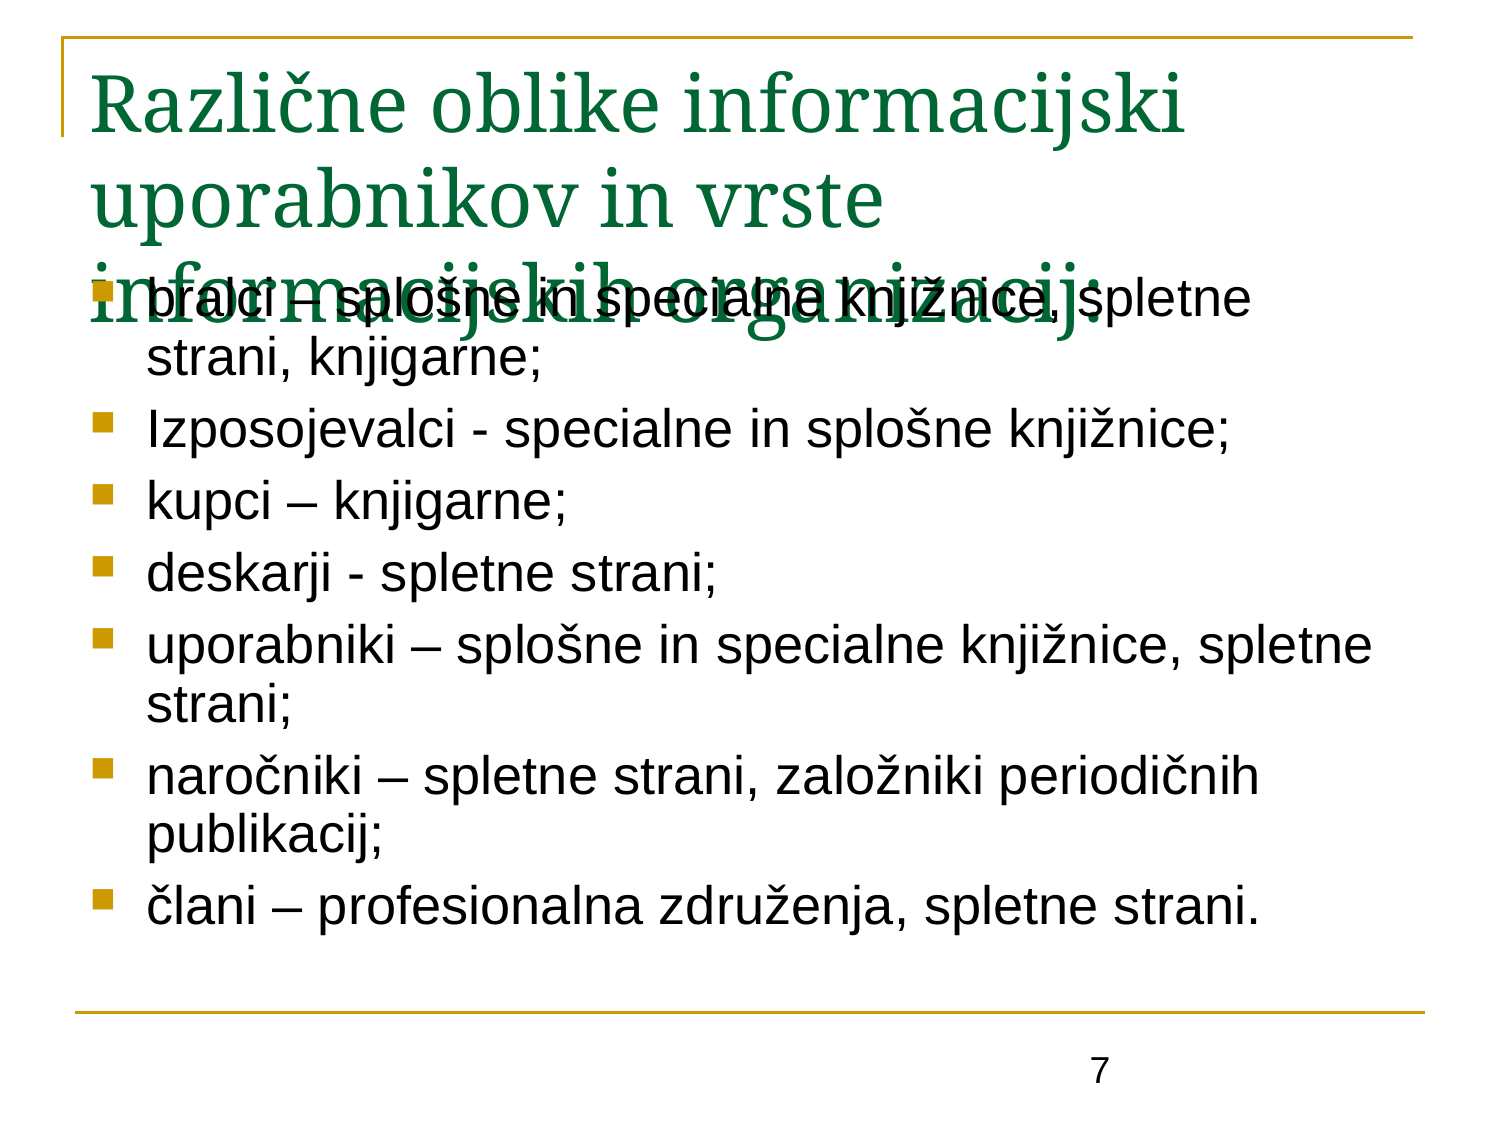

# Različne oblike informacijski uporabnikov in vrste informacijskih organizacij:
bralci – splošne in specialne knjižnice, spletne strani, knjigarne;
Izposojevalci - specialne in splošne knjižnice;
kupci – knjigarne;
deskarji - spletne strani;
uporabniki – splošne in specialne knjižnice, spletne strani;
naročniki – spletne strani, založniki periodičnih publikacij;
člani – profesionalna združenja, spletne strani.
7